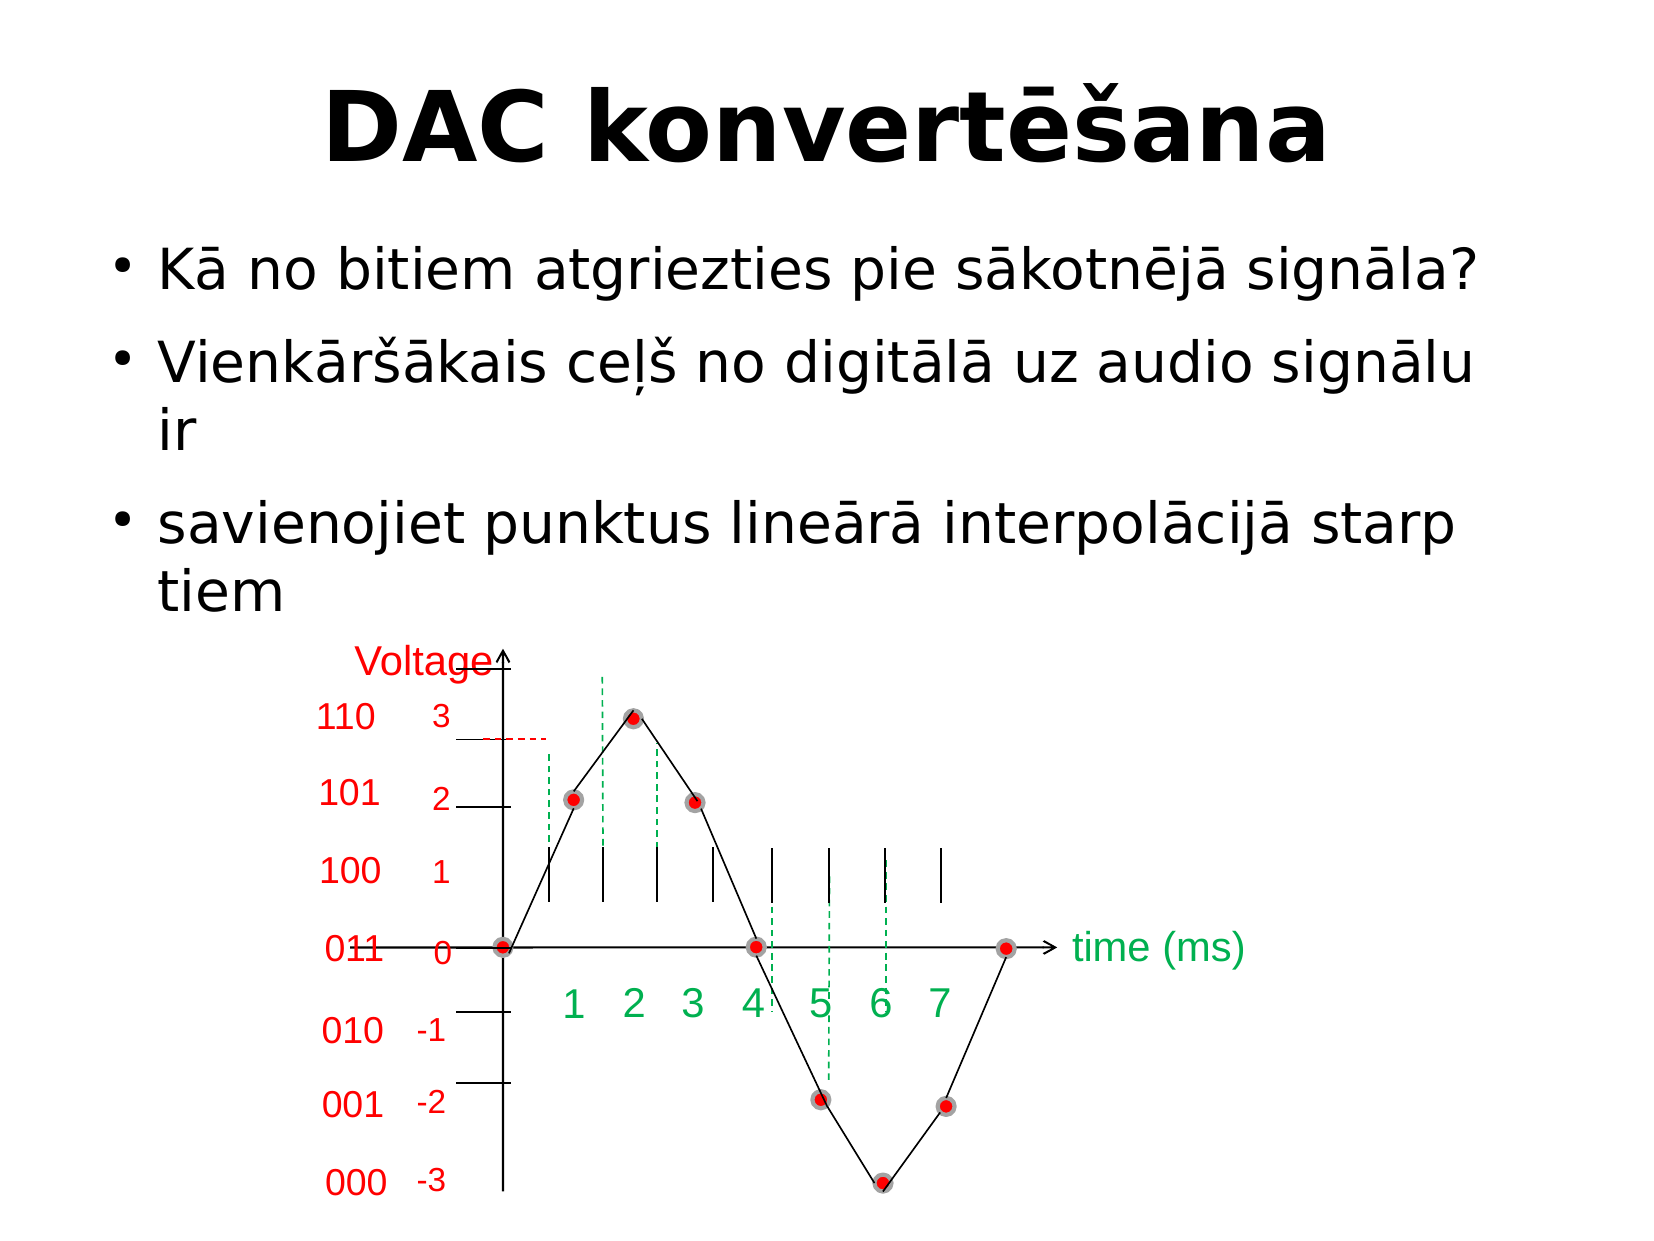

# DAC konvertēšana
Kā no bitiem atgriezties pie sākotnējā signāla?
Vienkāršākais ceļš no digitālā uz audio signālu ir
savienojiet punktus lineārā interpolācijā starp tiem
Voltage
time (ms)
110
3
101
2
100
1
011
0
4
6
7
3
2
5
1
010
-1
-2
001
000
-3